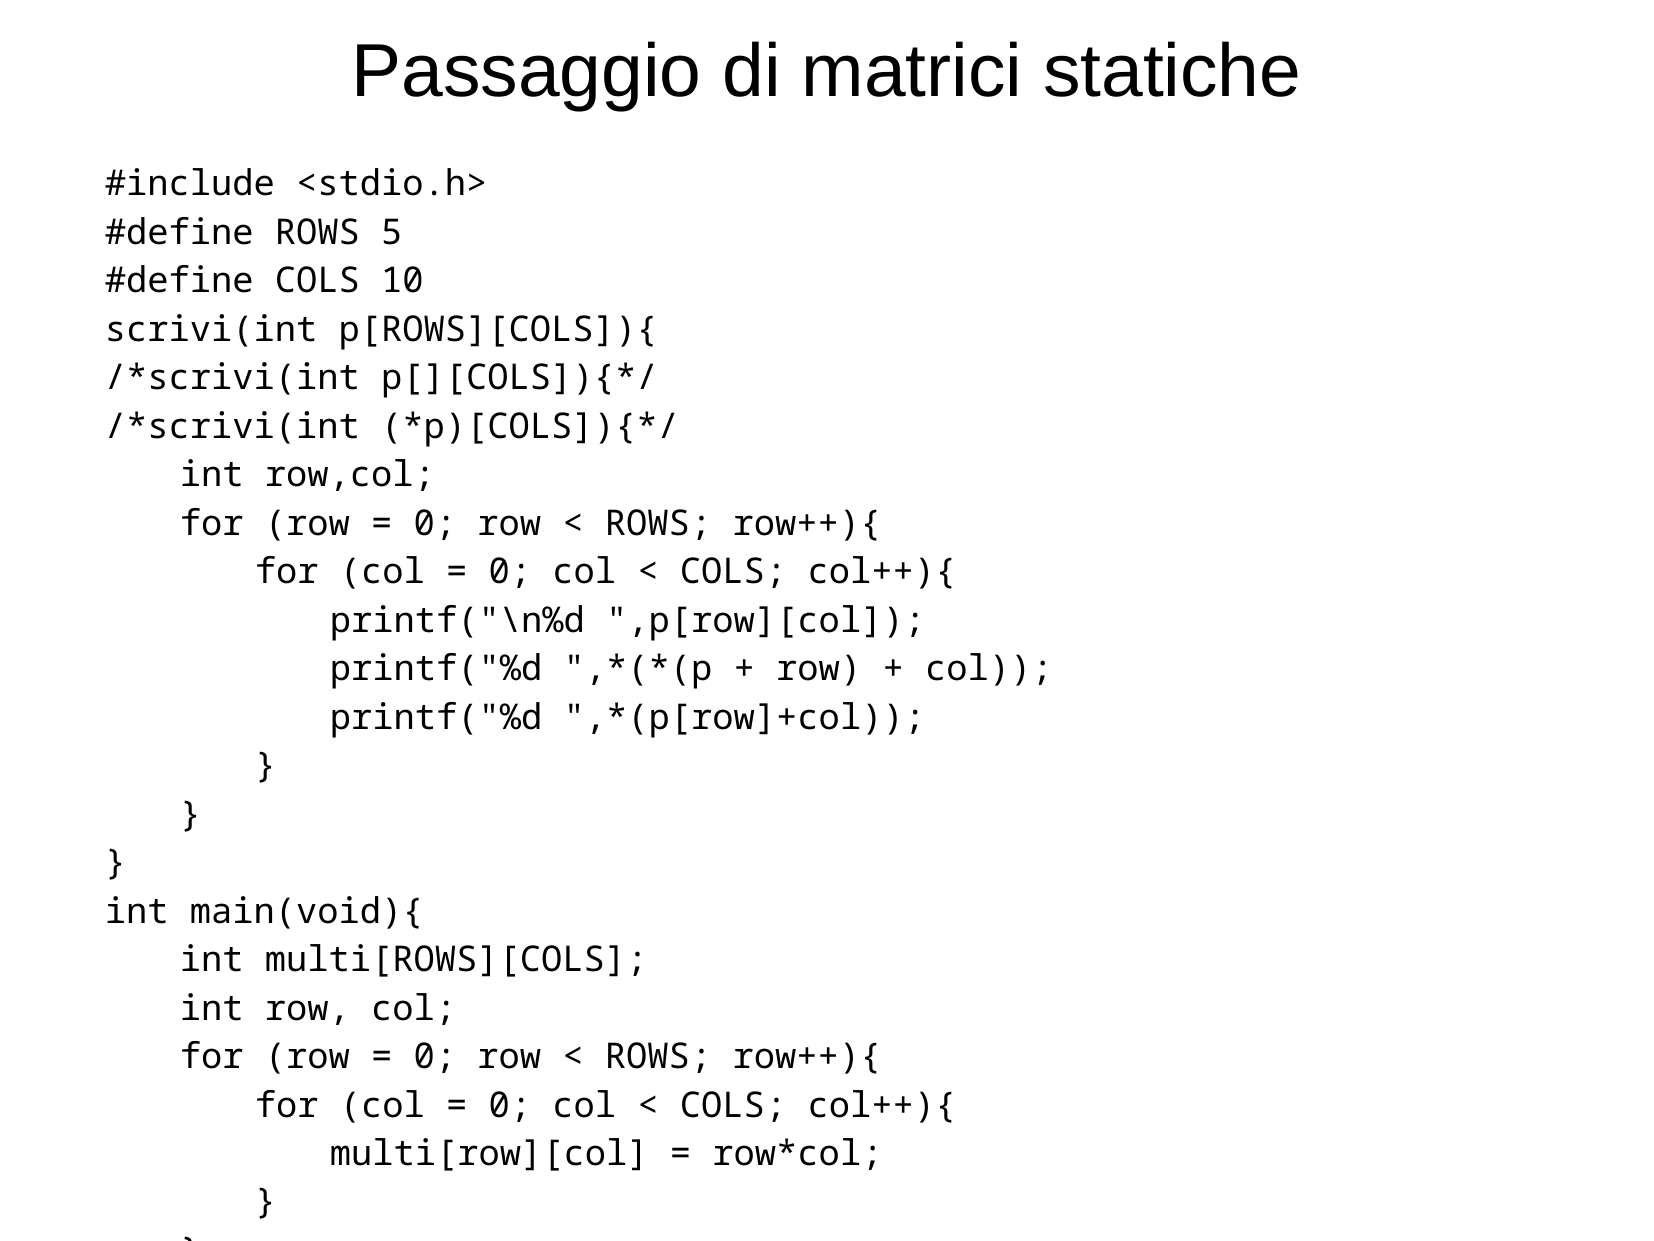

# Passaggio di matrici statiche
#include <stdio.h>
#define ROWS 5
#define COLS 10
scrivi(int p[ROWS][COLS]){
/*scrivi(int p[][COLS]){*/
/*scrivi(int (*p)[COLS]){*/
	int row,col;
	for (row = 0; row < ROWS; row++){
		for (col = 0; col < COLS; col++){
			printf("\n%d ",p[row][col]);
			printf("%d ",*(*(p + row) + col));
			printf("%d ",*(p[row]+col));
		}
	}
}
int main(void){
	int multi[ROWS][COLS];
	int row, col;
	for (row = 0; row < ROWS; row++){
		for (col = 0; col < COLS; col++){
			multi[row][col] = row*col;
		}
	}
	scrivi(multi);
	return 0;
}